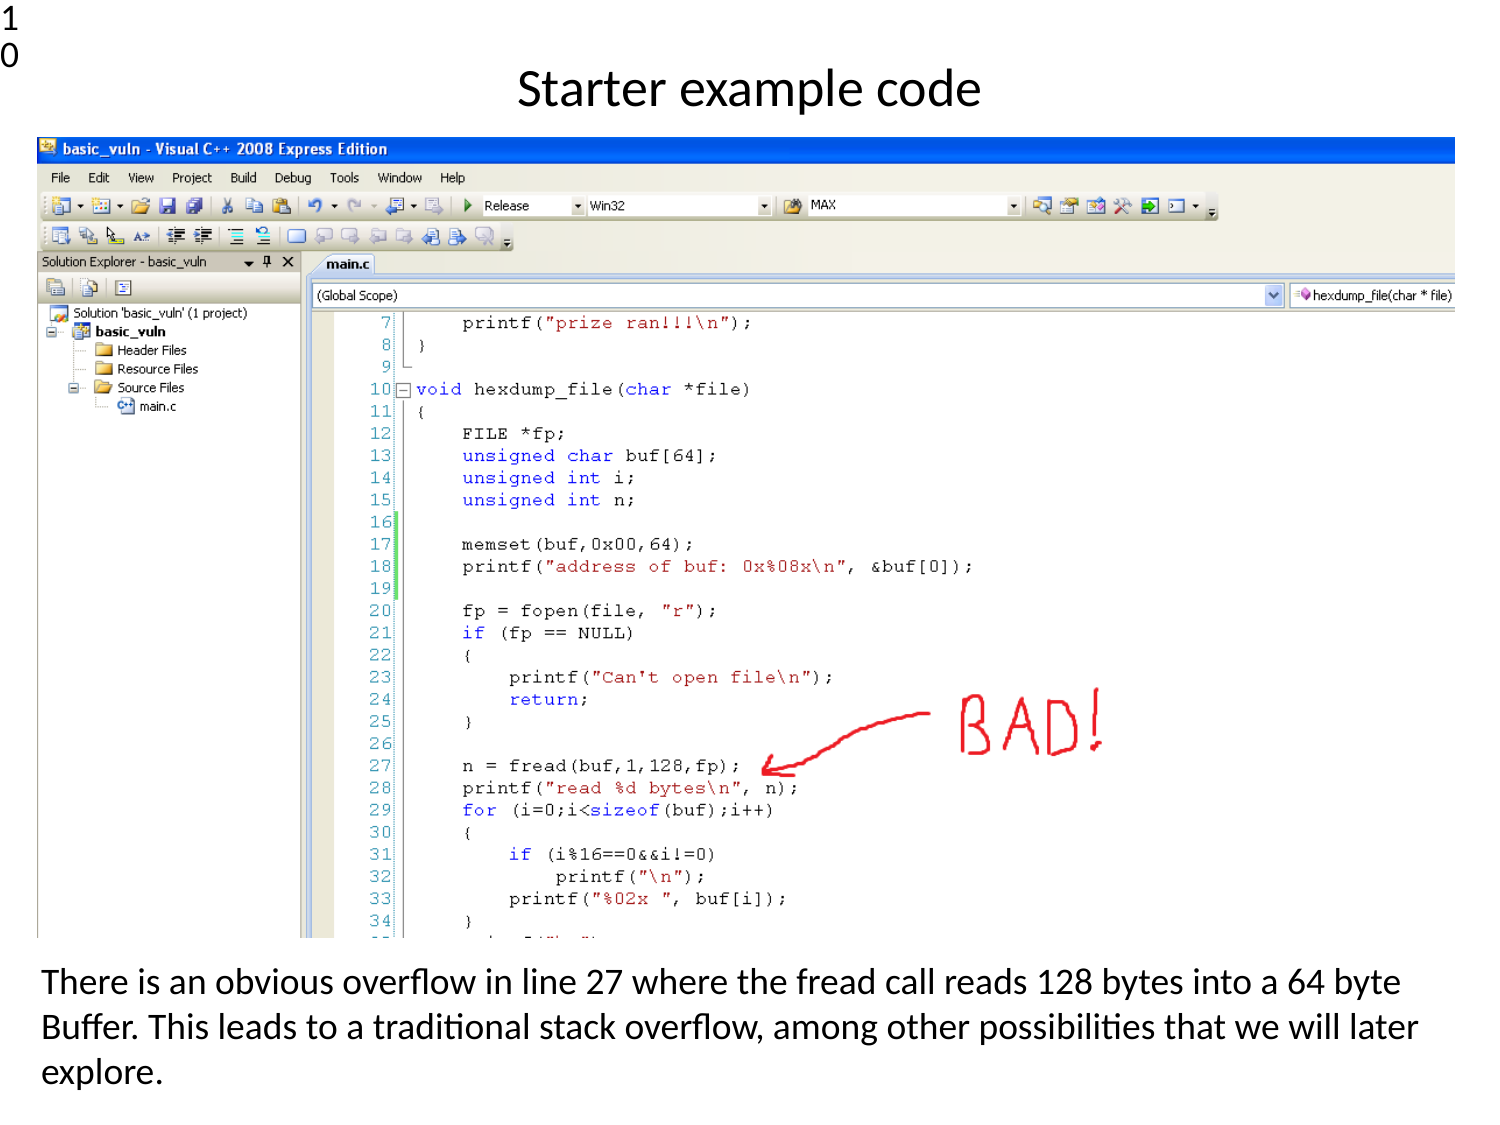

# Starter example code
There is an obvious overflow in line 27 where the fread call reads 128 bytes into a 64 byte
Buffer. This leads to a traditional stack overflow, among other possibilities that we will later
explore.